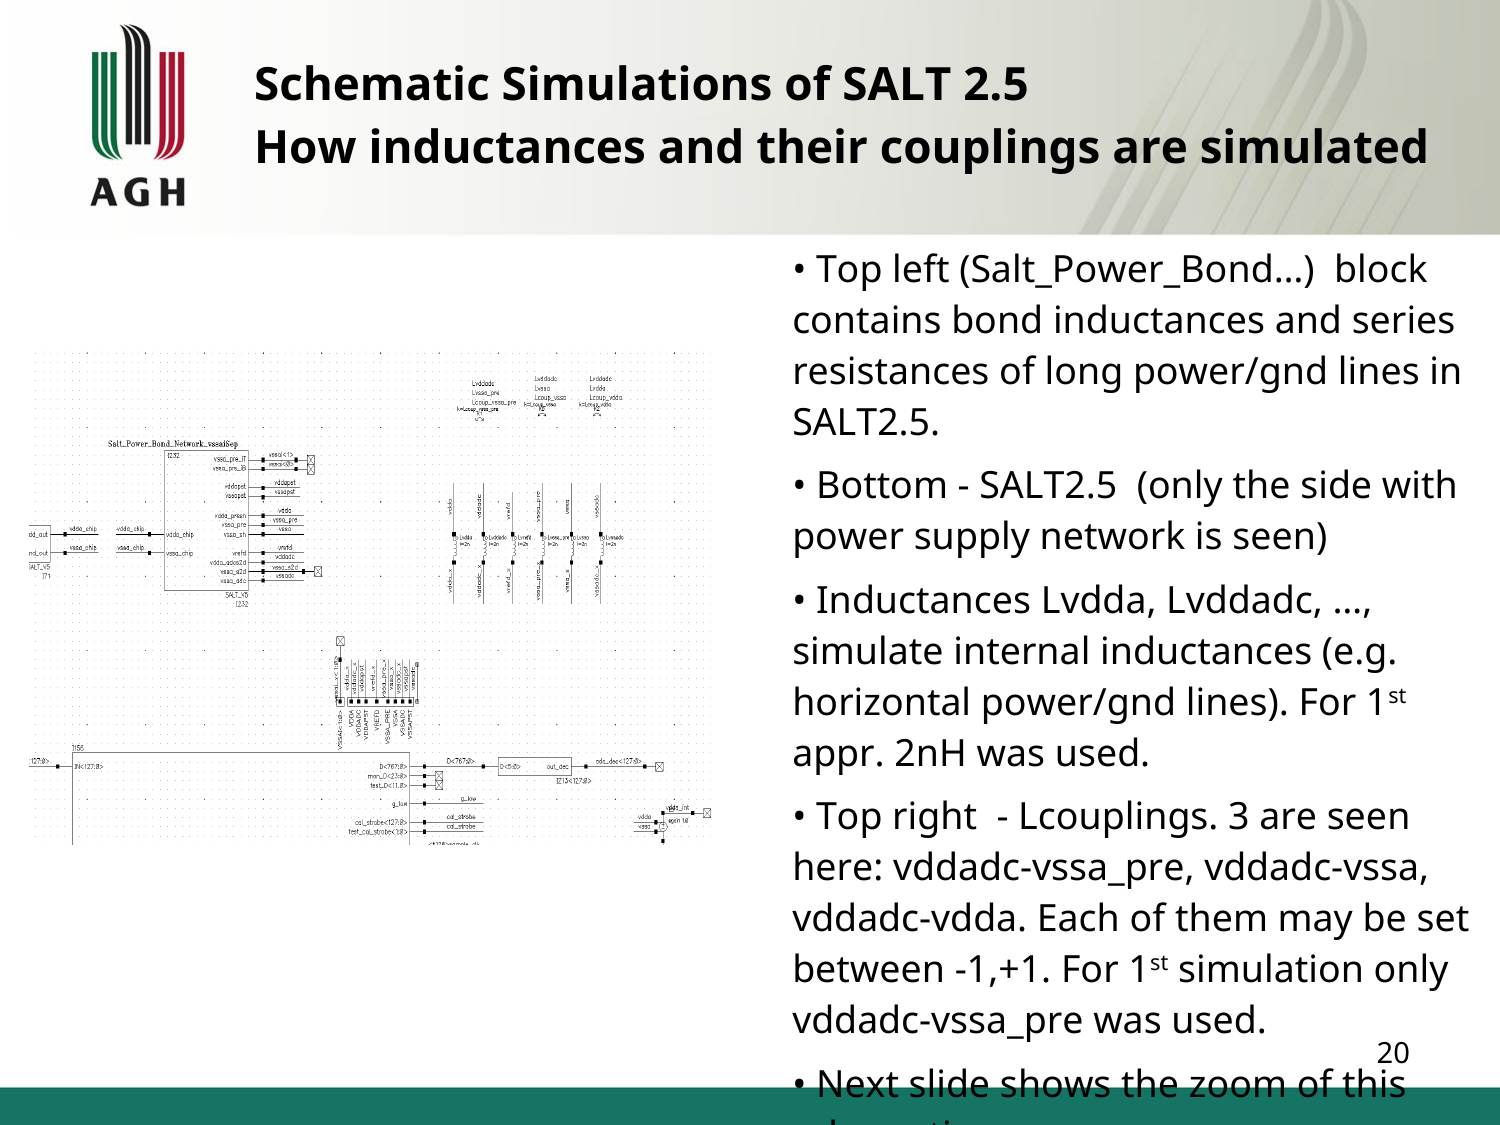

# Schematic Simulations of SALT 2.5 How inductances and their couplings are simulated
 Top left (Salt_Power_Bond…) block contains bond inductances and series resistances of long power/gnd lines in SALT2.5.
 Bottom - SALT2.5 (only the side with power supply network is seen)
 Inductances Lvdda, Lvddadc, …, simulate internal inductances (e.g. horizontal power/gnd lines). For 1st appr. 2nH was used.
 Top right - Lcouplings. 3 are seen here: vddadc-vssa_pre, vddadc-vssa, vddadc-vdda. Each of them may be set between -1,+1. For 1st simulation only vddadc-vssa_pre was used.
 Next slide shows the zoom of this schematic...
20